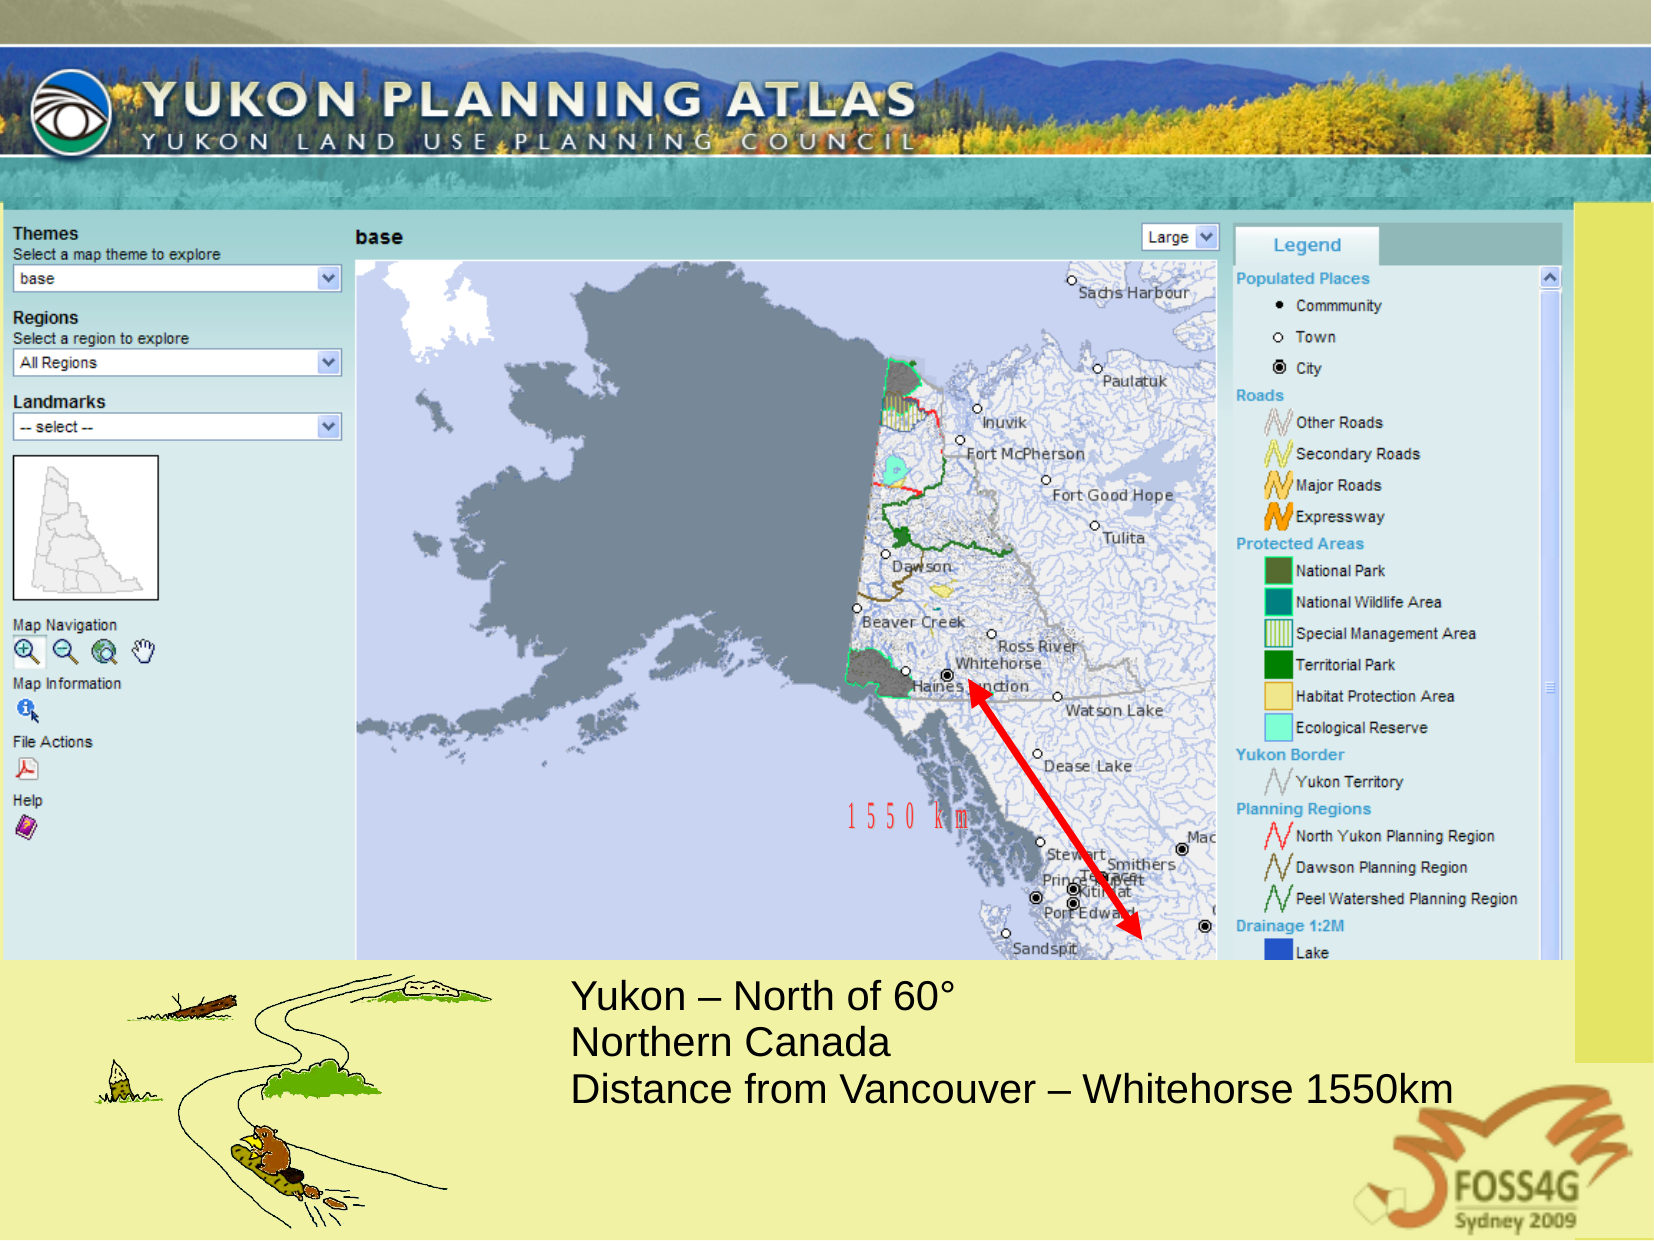

Yukon – North of 60°
Northern Canada
Distance from Vancouver – Whitehorse 1550km